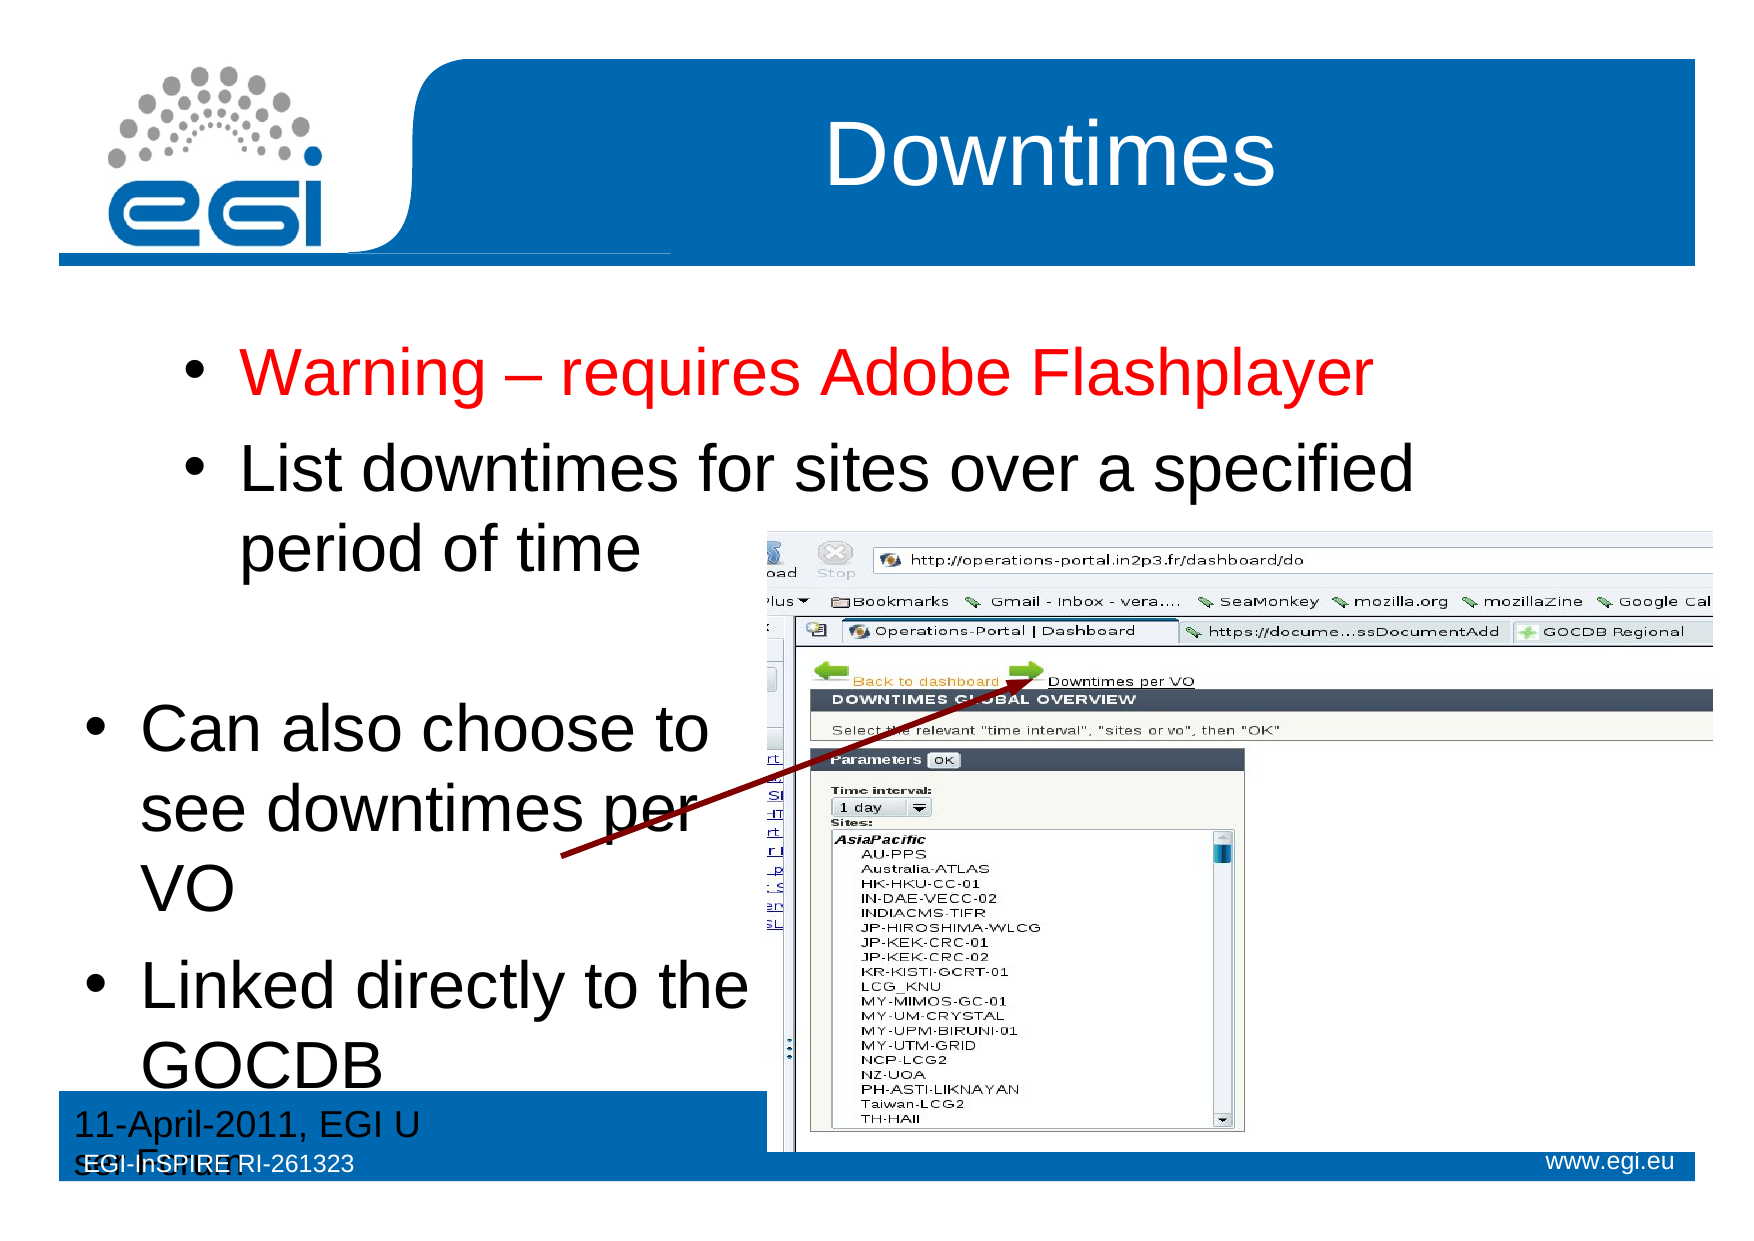

# Downtimes
Warning – requires Adobe Flashplayer
List downtimes for sites over a specified period of time
Can also choose to see downtimes per VO
Linked directly to the GOCDB
11-April-2011, EGI User Forum
8
Training Guide